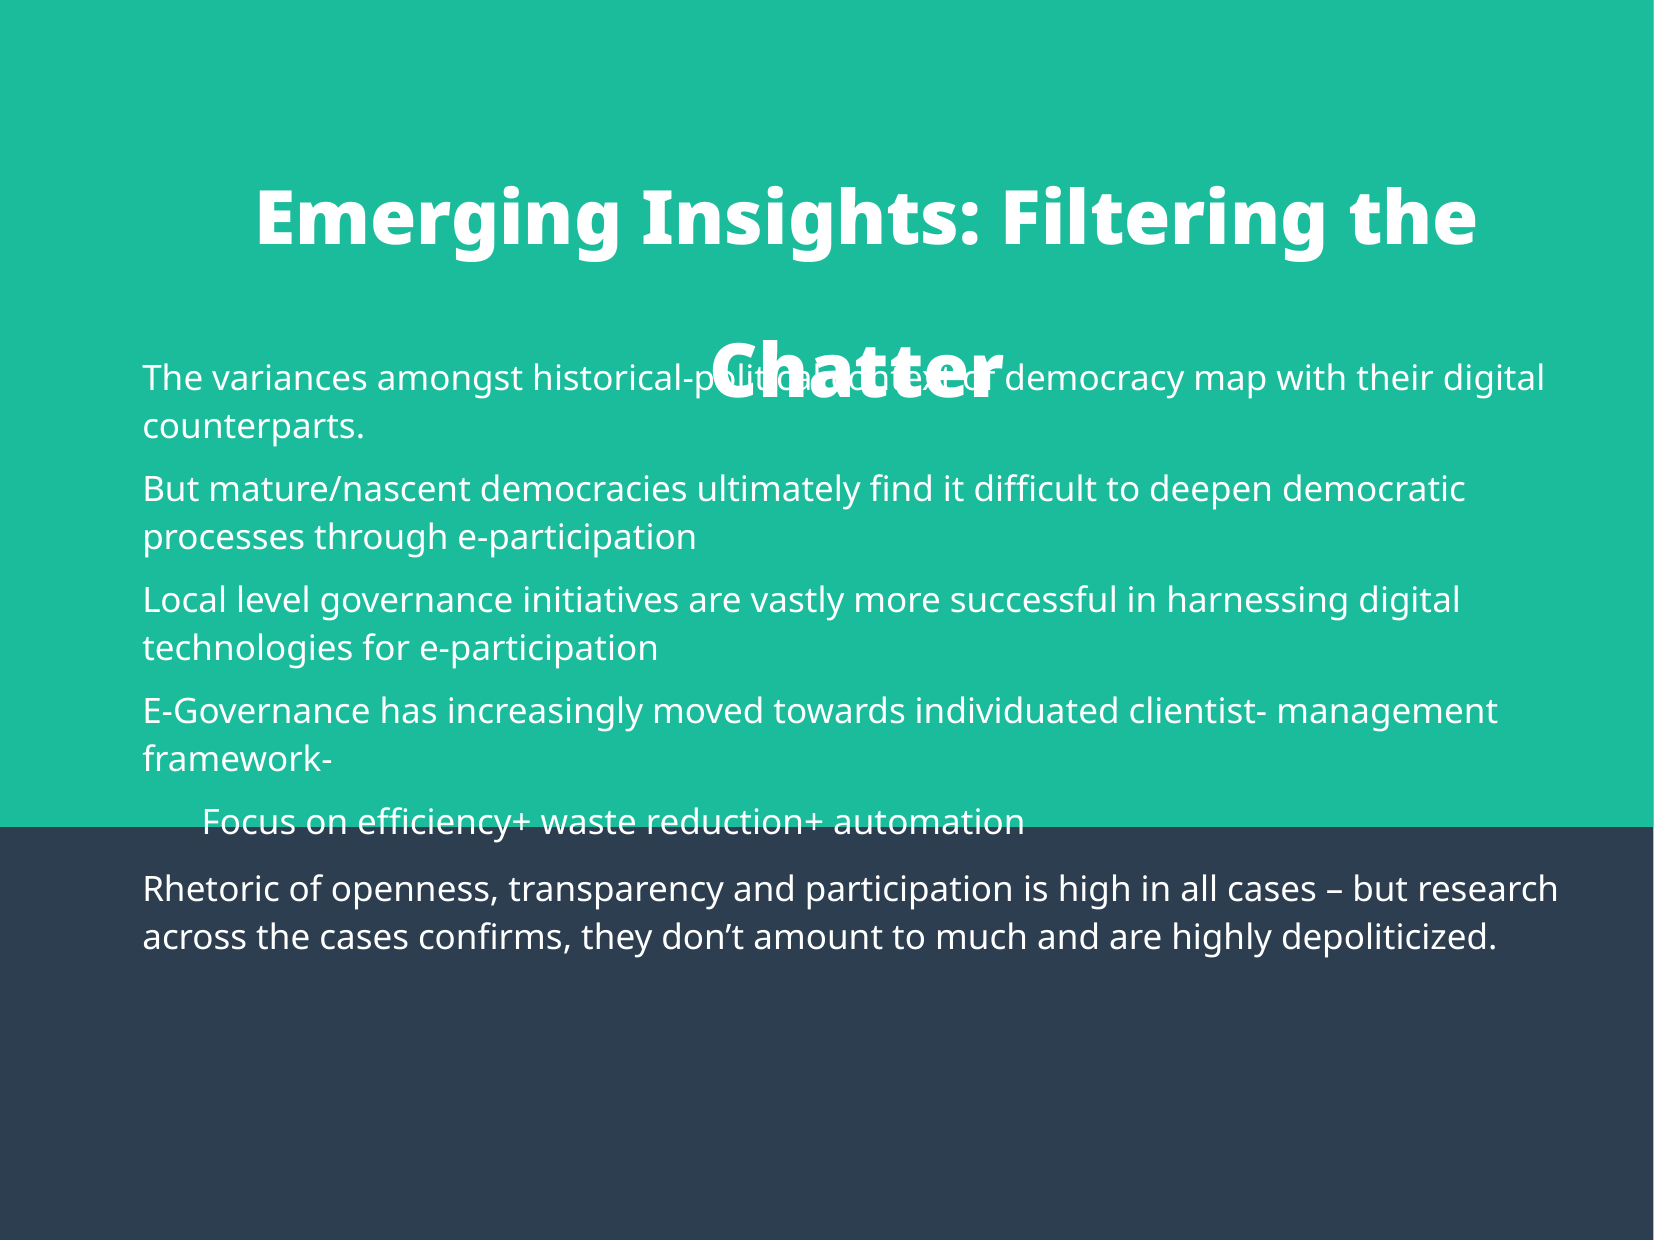

# Emerging Insights: Filtering the Chatter
The variances amongst historical-political context of democracy map with their digital counterparts.
But mature/nascent democracies ultimately find it difficult to deepen democratic processes through e-participation
Local level governance initiatives are vastly more successful in harnessing digital technologies for e-participation
E-Governance has increasingly moved towards individuated clientist- management framework-
Focus on efficiency+ waste reduction+ automation
Rhetoric of openness, transparency and participation is high in all cases – but research across the cases confirms, they don’t amount to much and are highly depoliticized.